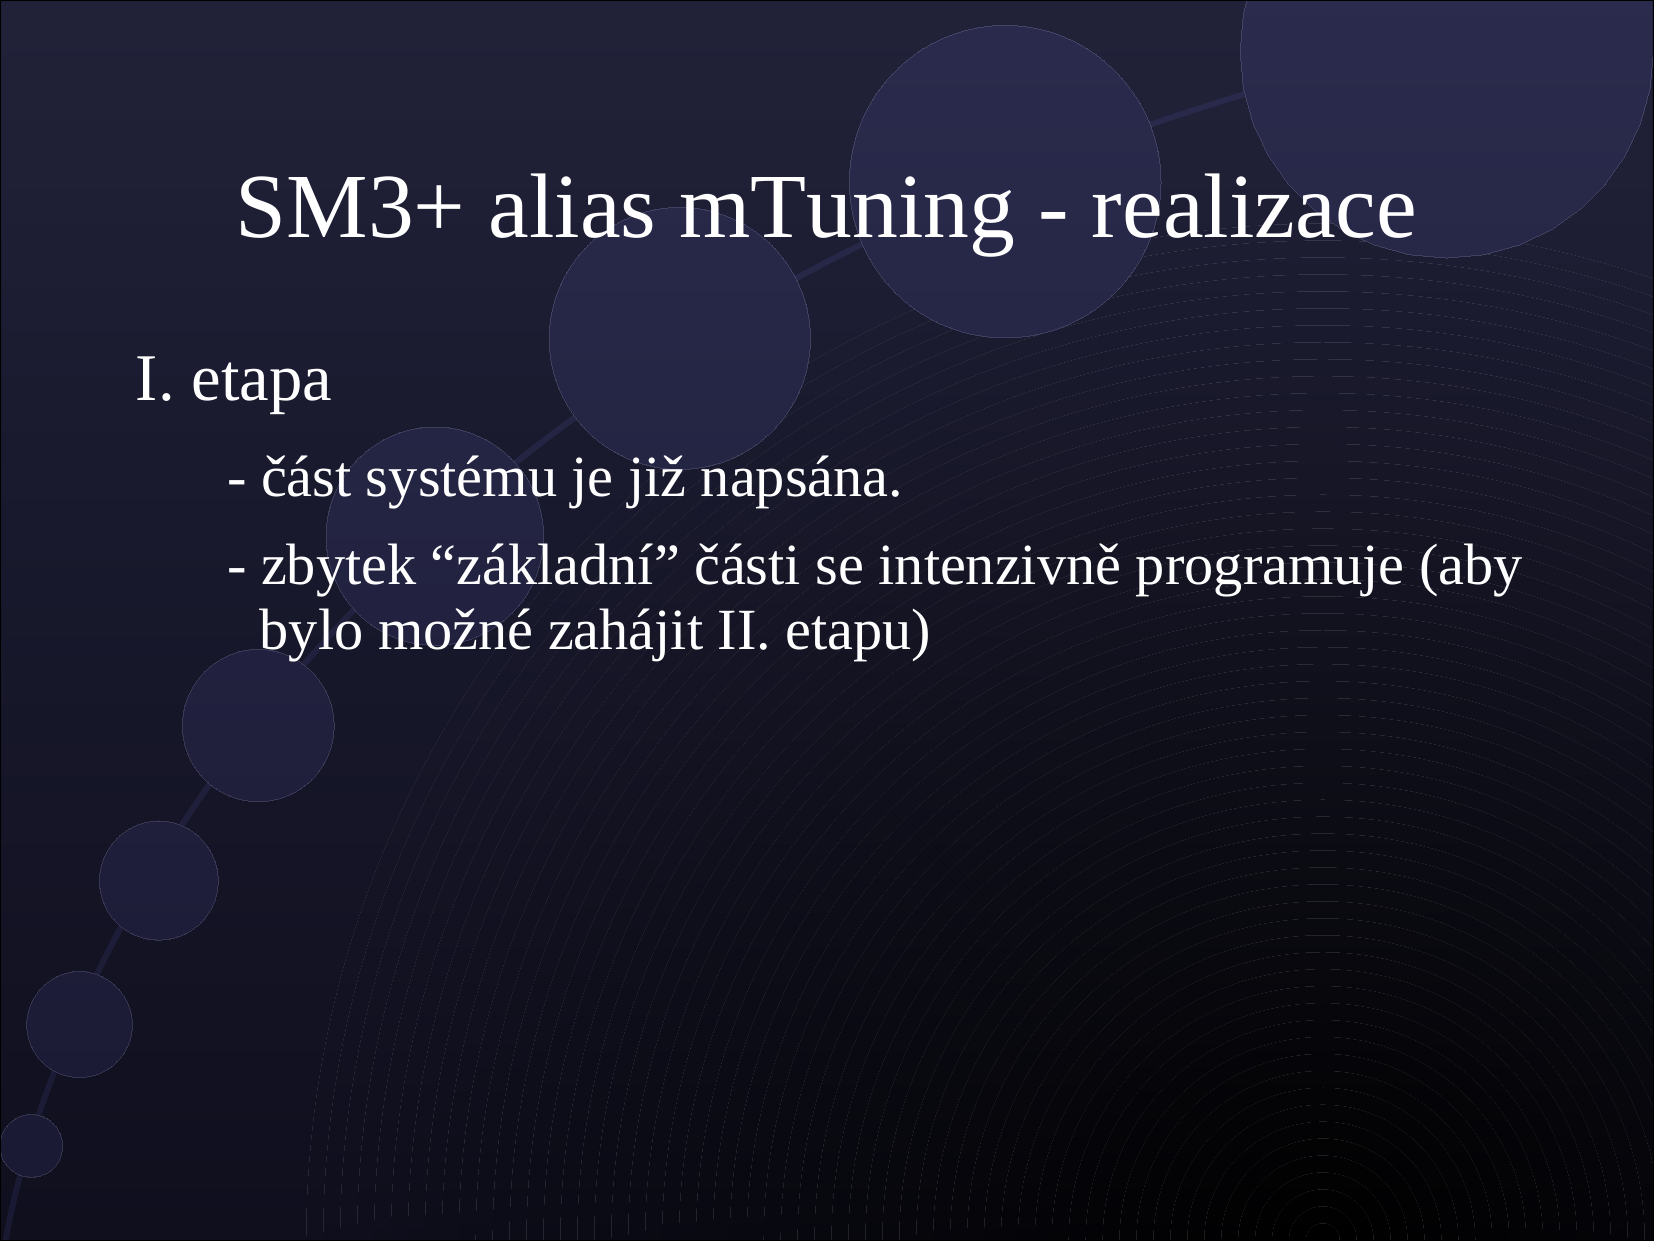

# SM3+ alias mTuning - realizace
I. etapa
 - část systému je již napsána.
 - zbytek “základní” části se intenzivně programuje (aby bylo možné zahájit II. etapu)